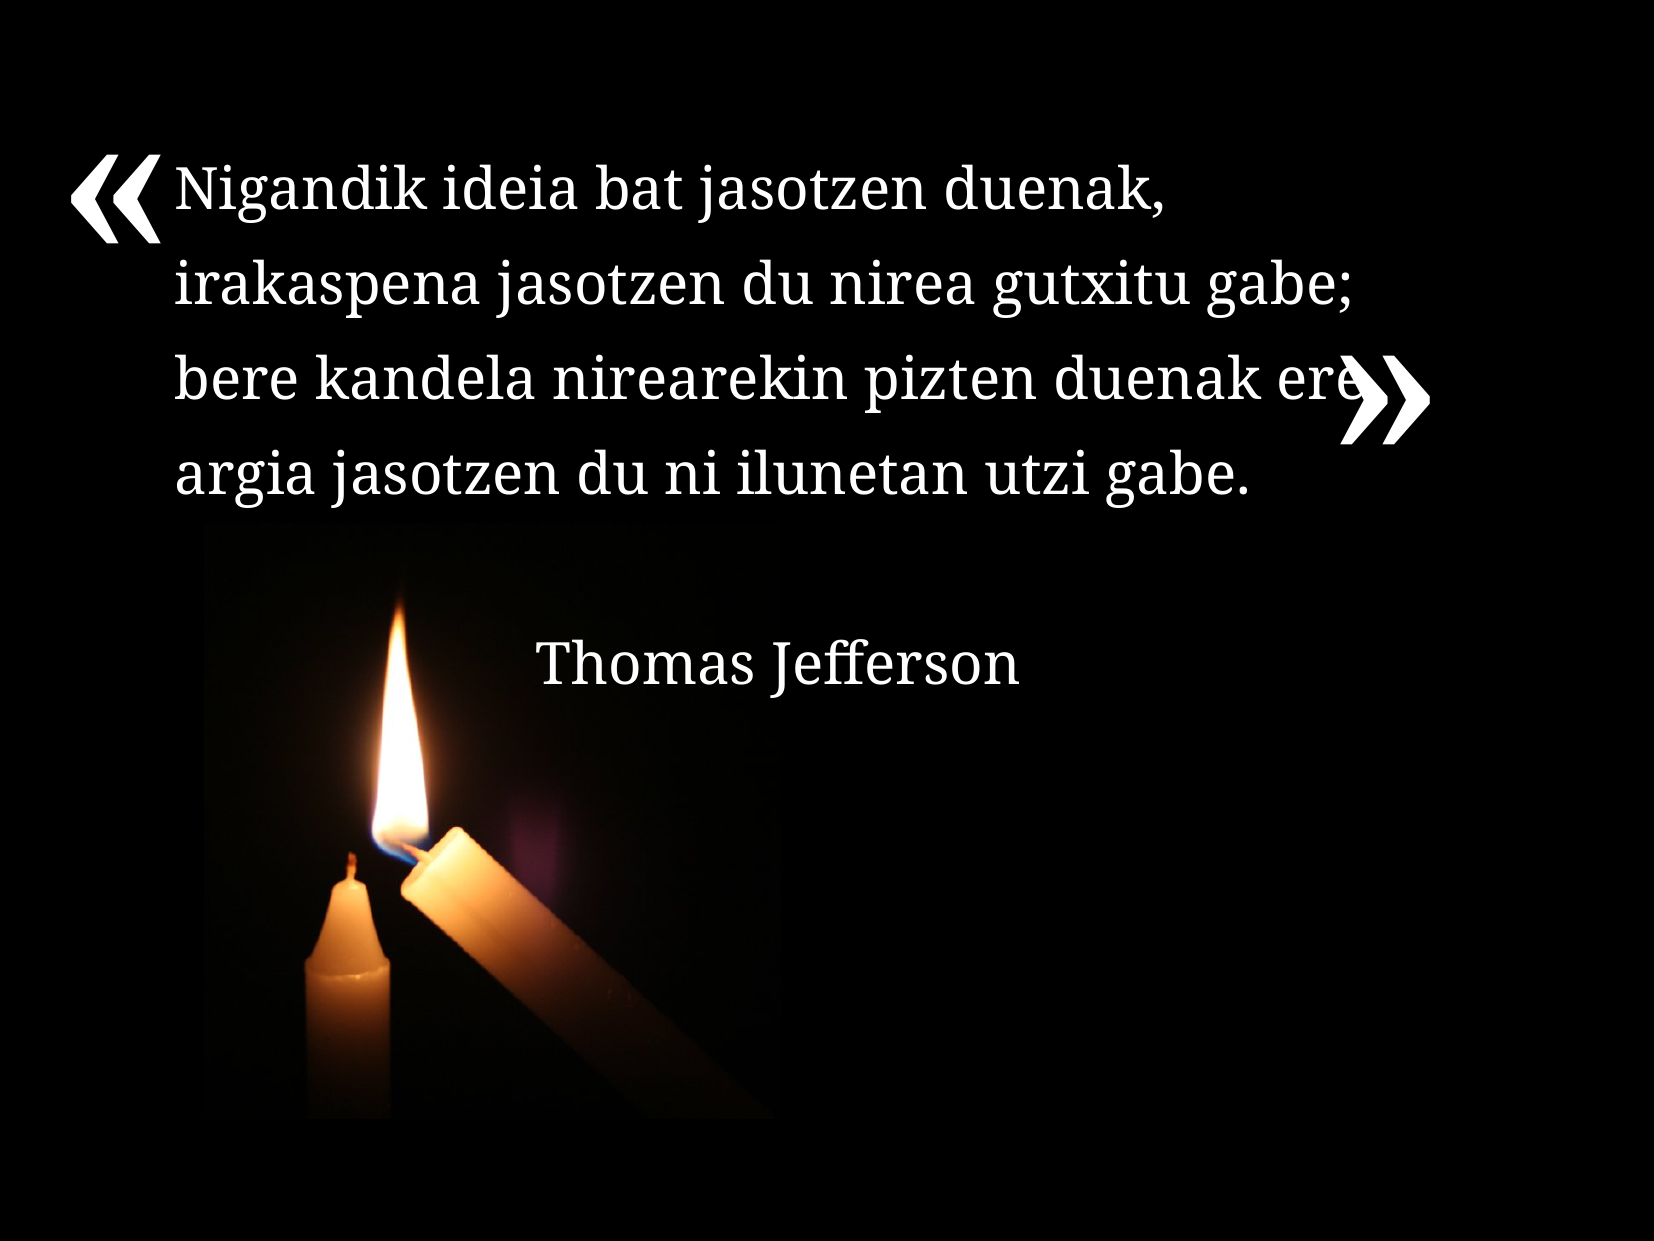

«
Nigandik ideia bat jasotzen duenak, irakaspena jasotzen du nirea gutxitu gabe; bere kandela nirearekin pizten duenak ere, argia jasotzen du ni ilunetan utzi gabe.
Thomas Jefferson
»